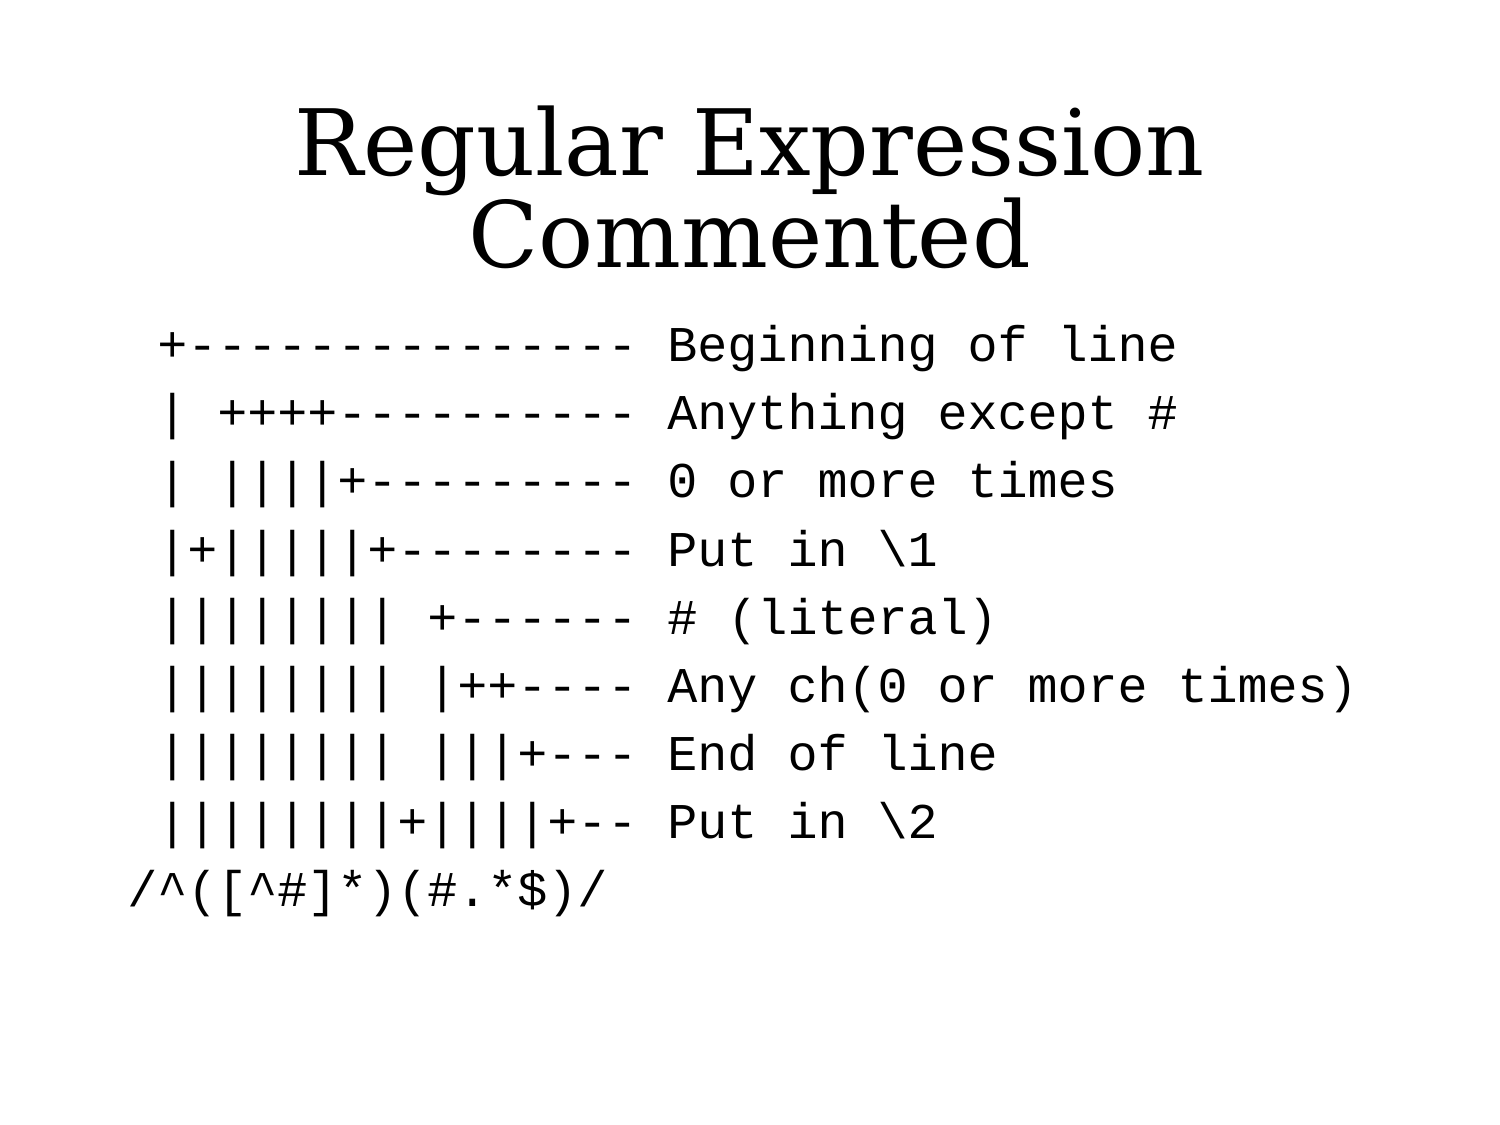

# Regular Expression Commented
 +--------------- Beginning of line
 | ++++---------- Anything except #
 | ||||+--------- 0 or more times
 |+|||||+-------- Put in \1
 |||||||| +------ # (literal)
 |||||||| |++---- Any ch(0 or more times)
 |||||||| |||+--- End of line
 ||||||||+||||+-- Put in \2
/^([^#]*)(#.*$)/